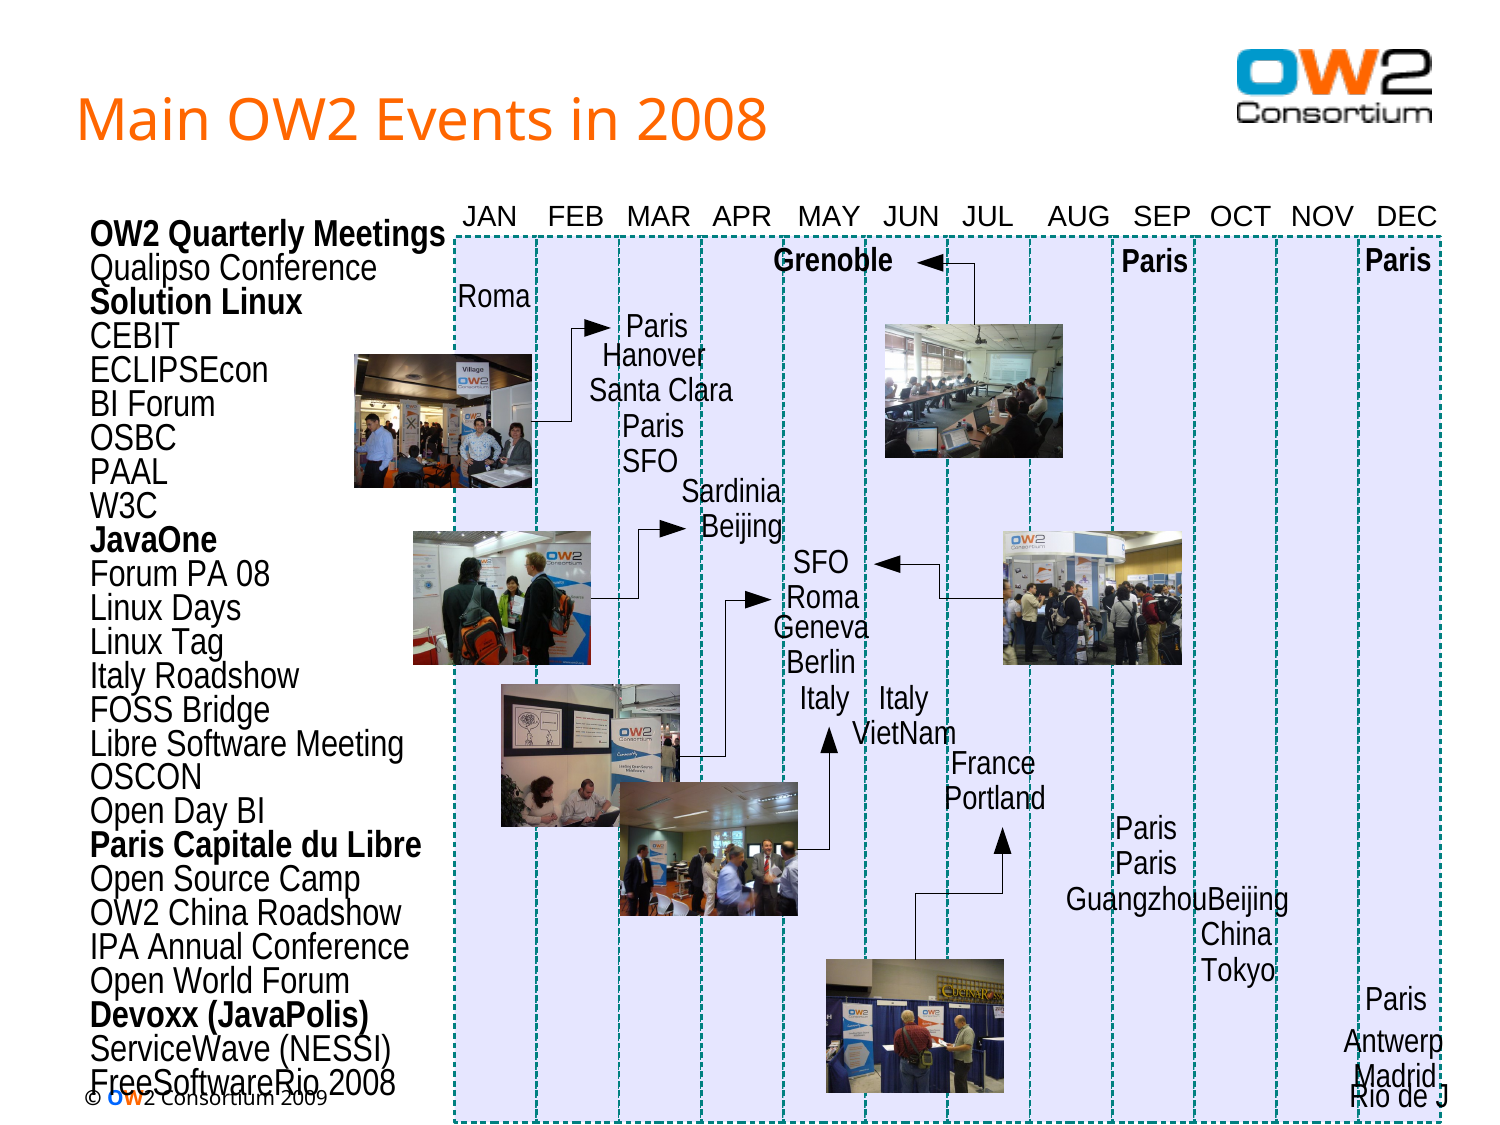

# Main OW2 Events in 2008
OCT
JAN
FEB
MAR
APR
MAY
JUN
JUL
AUG
SEP
NOV
DEC
OW2 Quarterly Meetings
Qualipso Conference
Solution Linux
CEBIT
ECLIPSEcon
BI Forum
OSBC
PAAL
W3C
JavaOne
Forum PA 08
Linux Days
Linux Tag
Italy Roadshow
FOSS Bridge
Libre Software Meeting
OSCON
Open Day BI
Paris Capitale du Libre
Open Source Camp
OW2 China Roadshow
IPA Annual Conference
Open World Forum
Devoxx (JavaPolis)
ServiceWave (NESSI)
FreeSoftwareRio 2008
Grenoble
Paris
Paris
Roma
Paris
Hanover
Santa Clara
Paris
SFO
Sardinia
Beijing
SFO
Roma
Geneva
Berlin
Italy
Italy
VietNam
France
Portland
Paris
Paris
Guangzhou
Beijing
China
Tokyo
Paris
Antwerp
Madrid
Rio de J